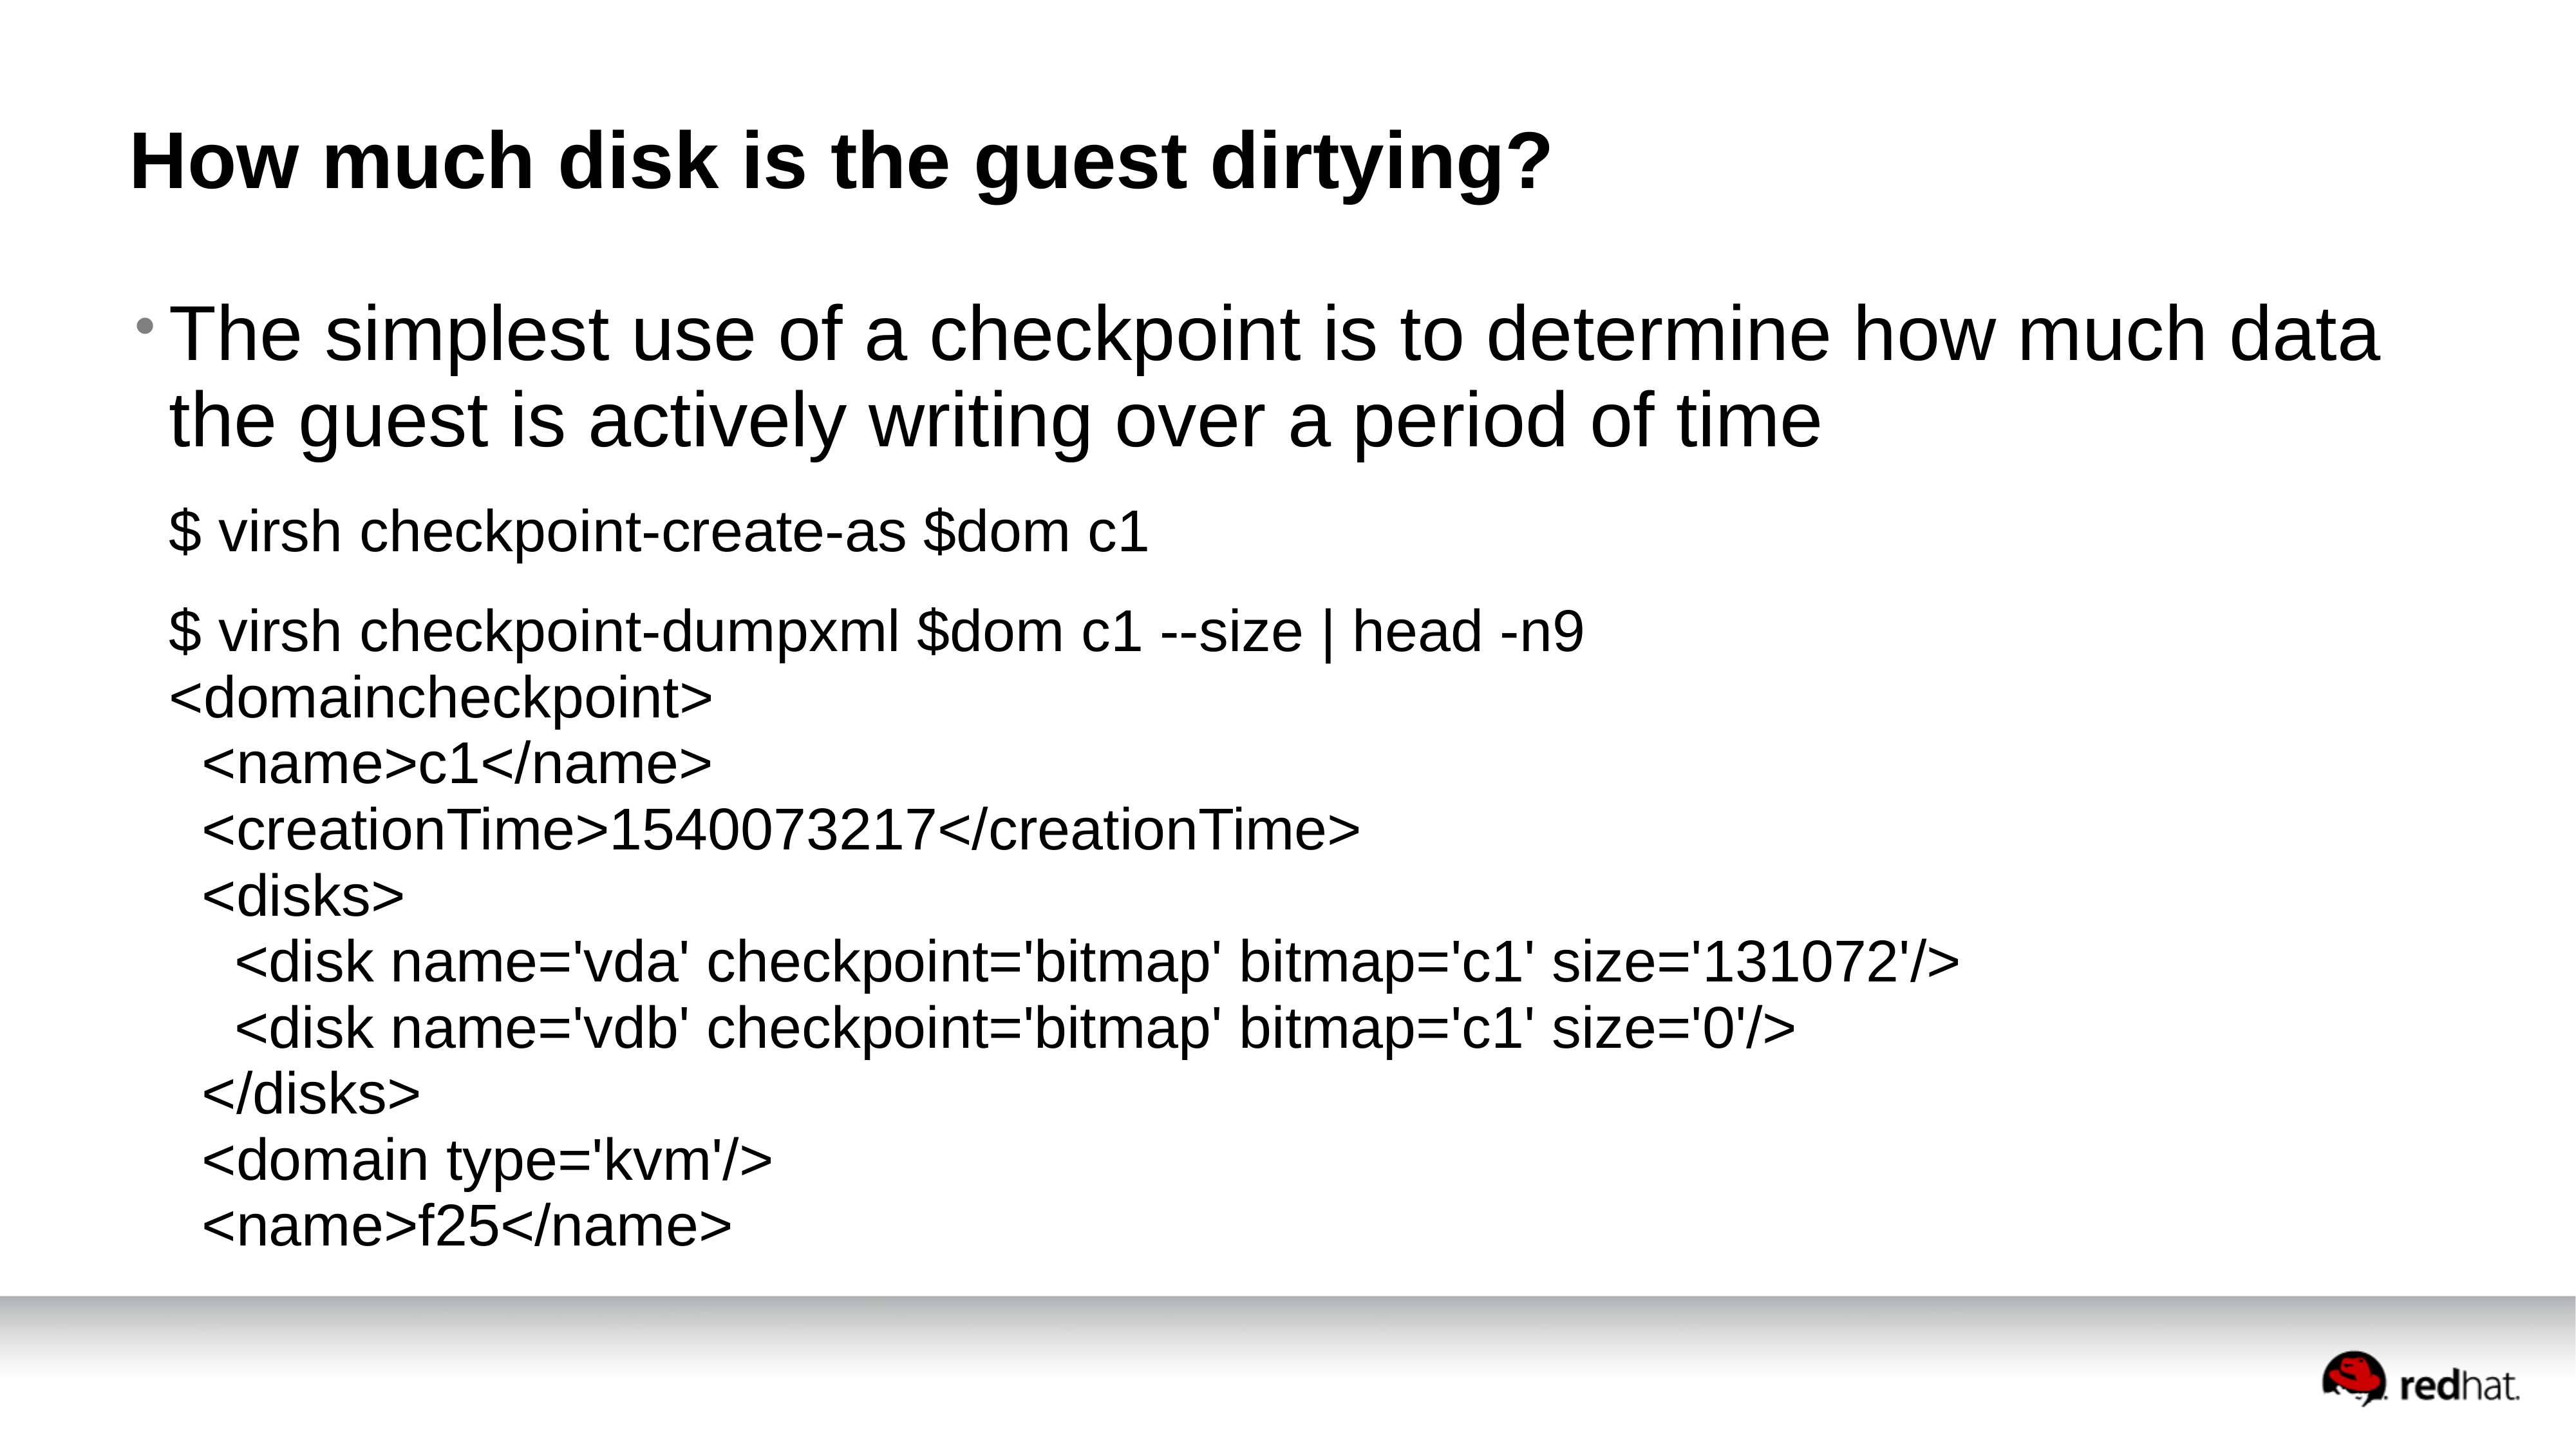

# How much disk is the guest dirtying?
The simplest use of a checkpoint is to determine how much data the guest is actively writing over a period of time
$ virsh checkpoint-create-as $dom c1
$ virsh checkpoint-dumpxml $dom c1 --size | head -n9
<domaincheckpoint>
 <name>c1</name>
 <creationTime>1540073217</creationTime>
 <disks>
 <disk name='vda' checkpoint='bitmap' bitmap='c1' size='131072'/>
 <disk name='vdb' checkpoint='bitmap' bitmap='c1' size='0'/>
 </disks>
 <domain type='kvm'/>
 <name>f25</name>